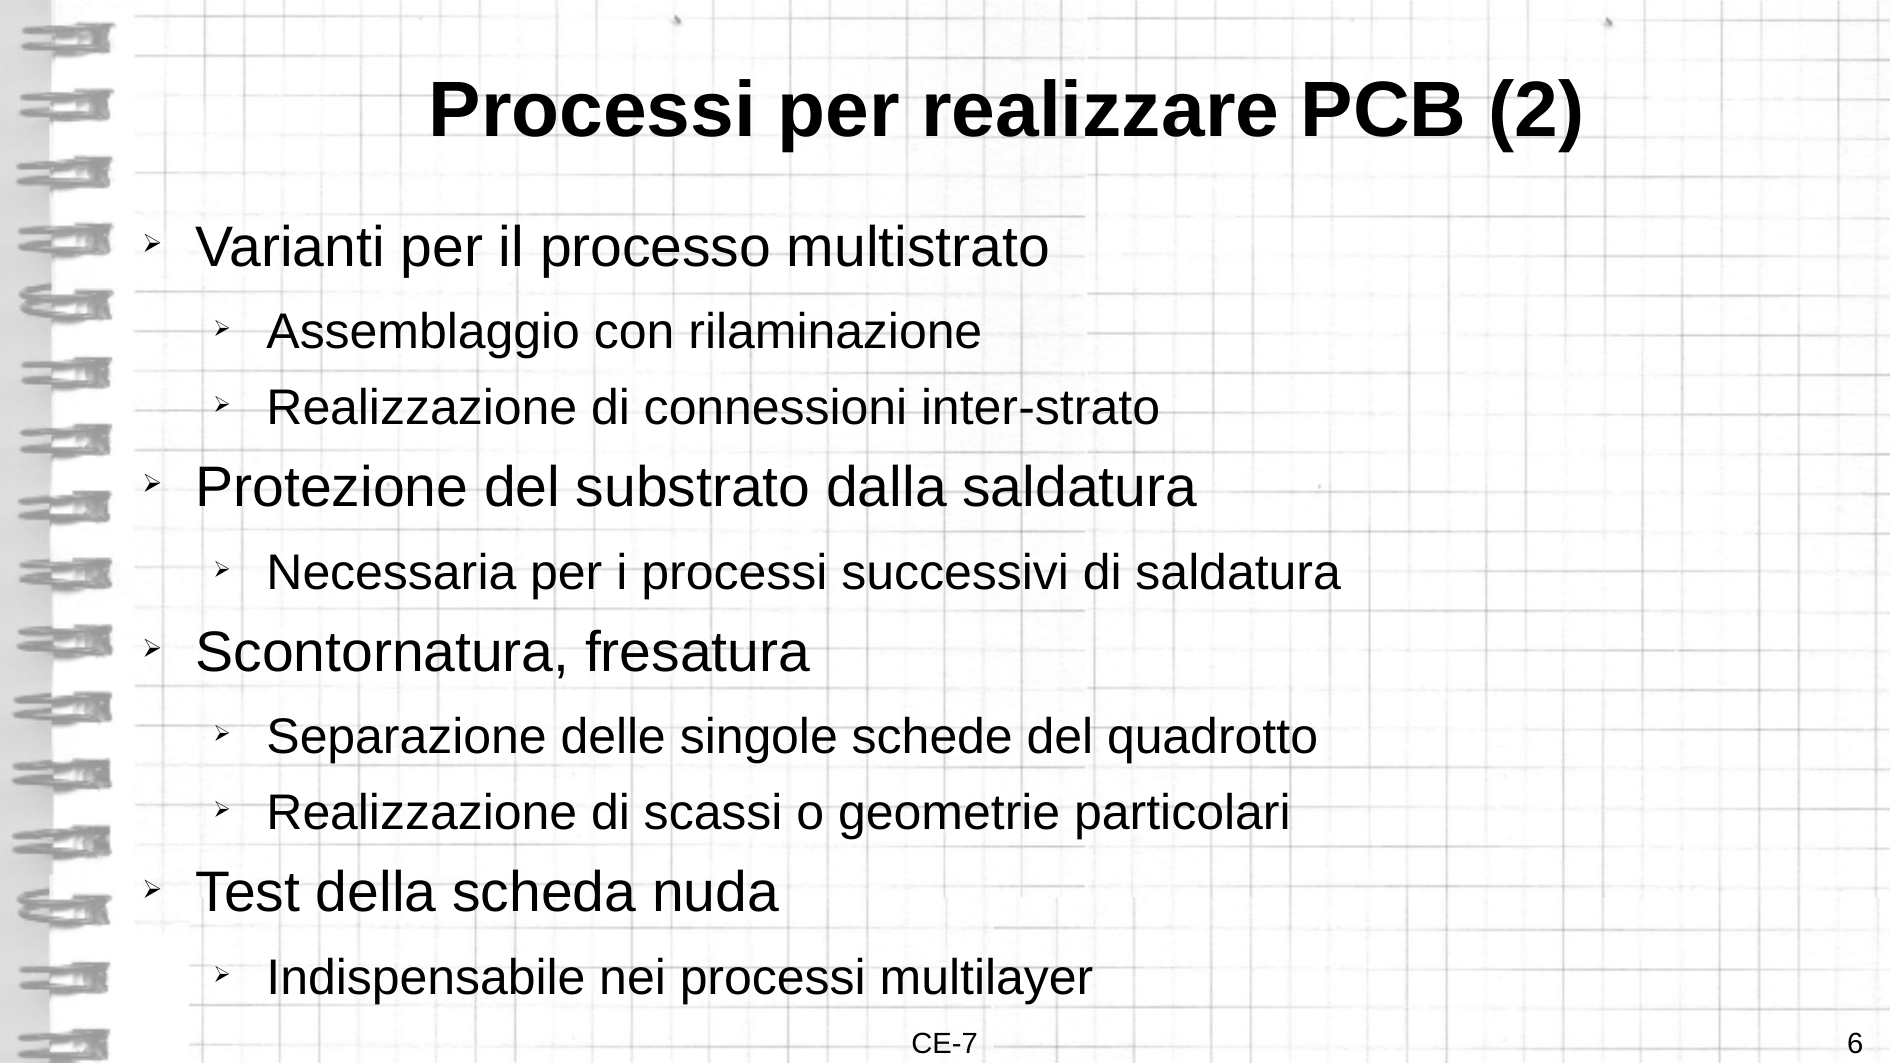

# Processi per realizzare PCB (2)
Varianti per il processo multistrato
Assemblaggio con rilaminazione
Realizzazione di connessioni inter-strato
Protezione del substrato dalla saldatura
Necessaria per i processi successivi di saldatura
Scontornatura, fresatura
Separazione delle singole schede del quadrotto
Realizzazione di scassi o geometrie particolari
Test della scheda nuda
Indispensabile nei processi multilayer
CE-7
6